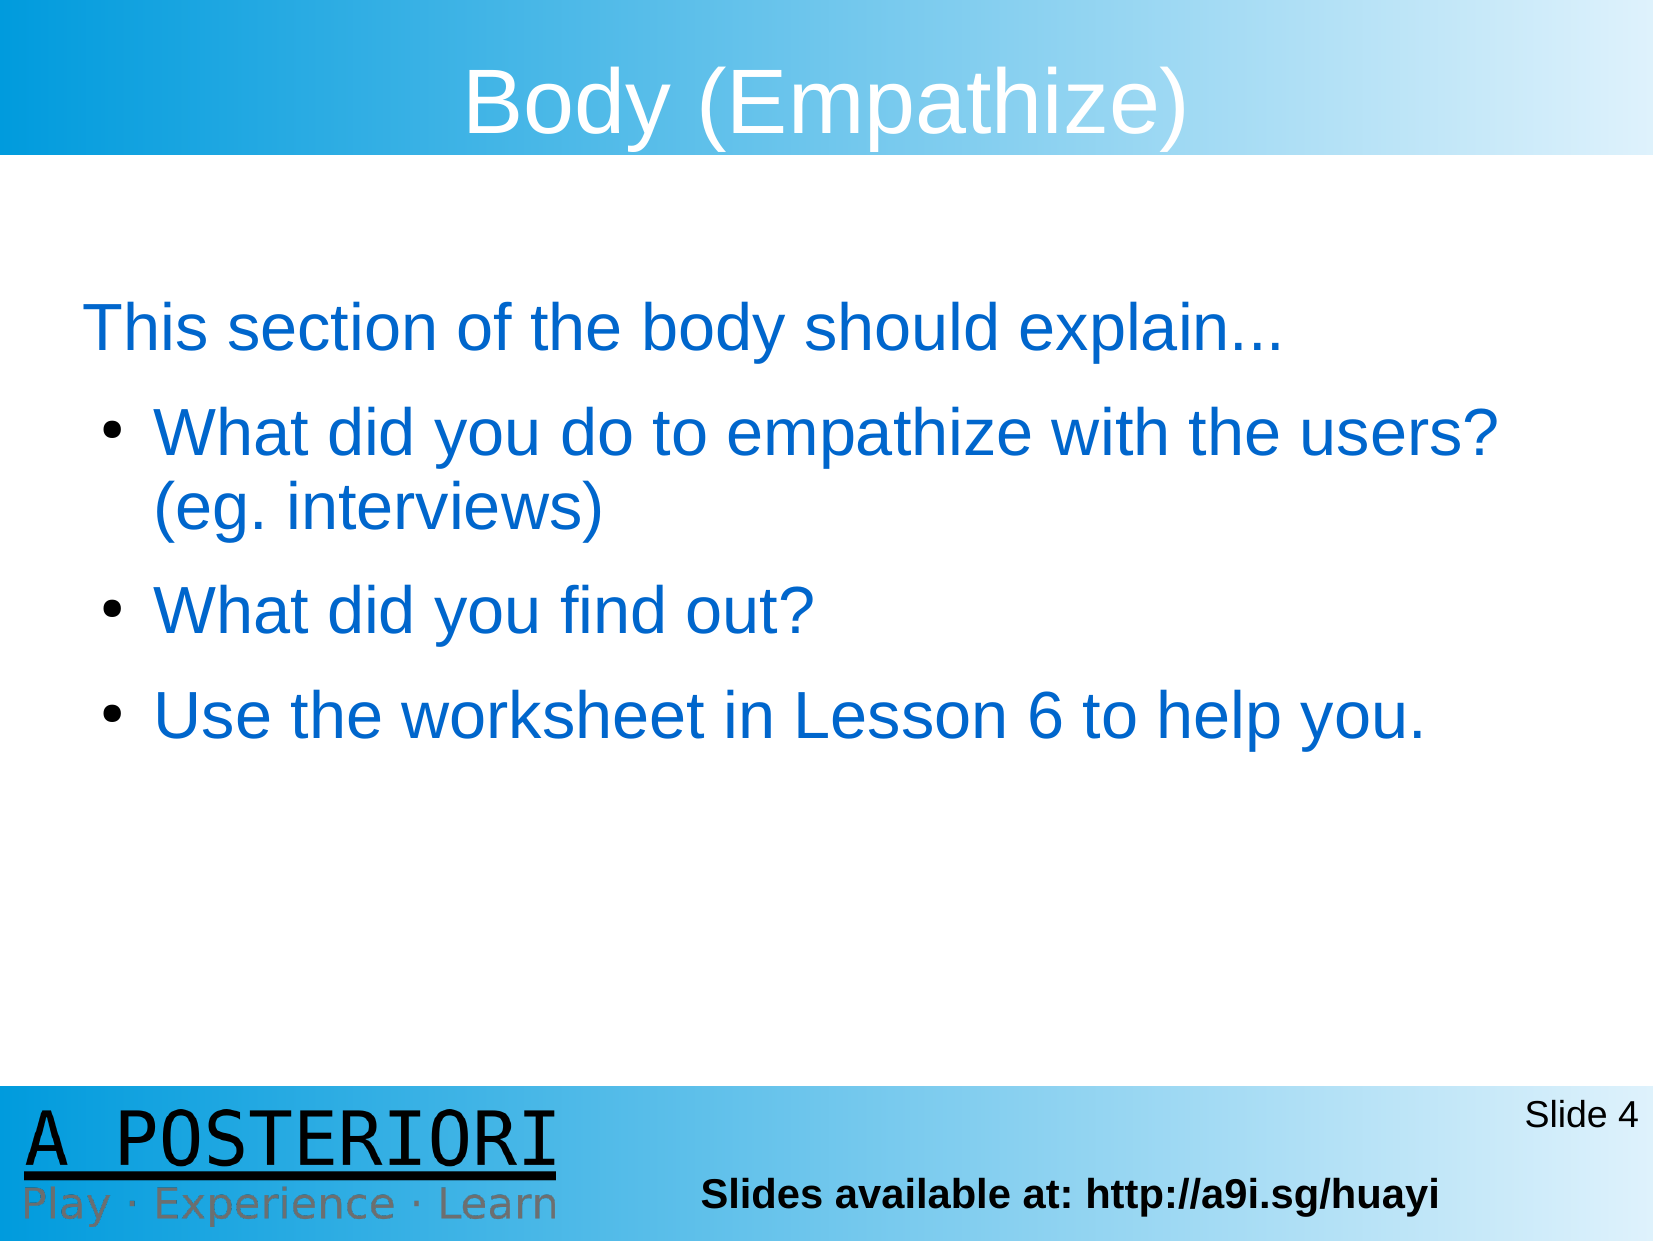

# Body (Empathize)
This section of the body should explain...
What did you do to empathize with the users? (eg. interviews)
What did you find out?
Use the worksheet in Lesson 6 to help you.